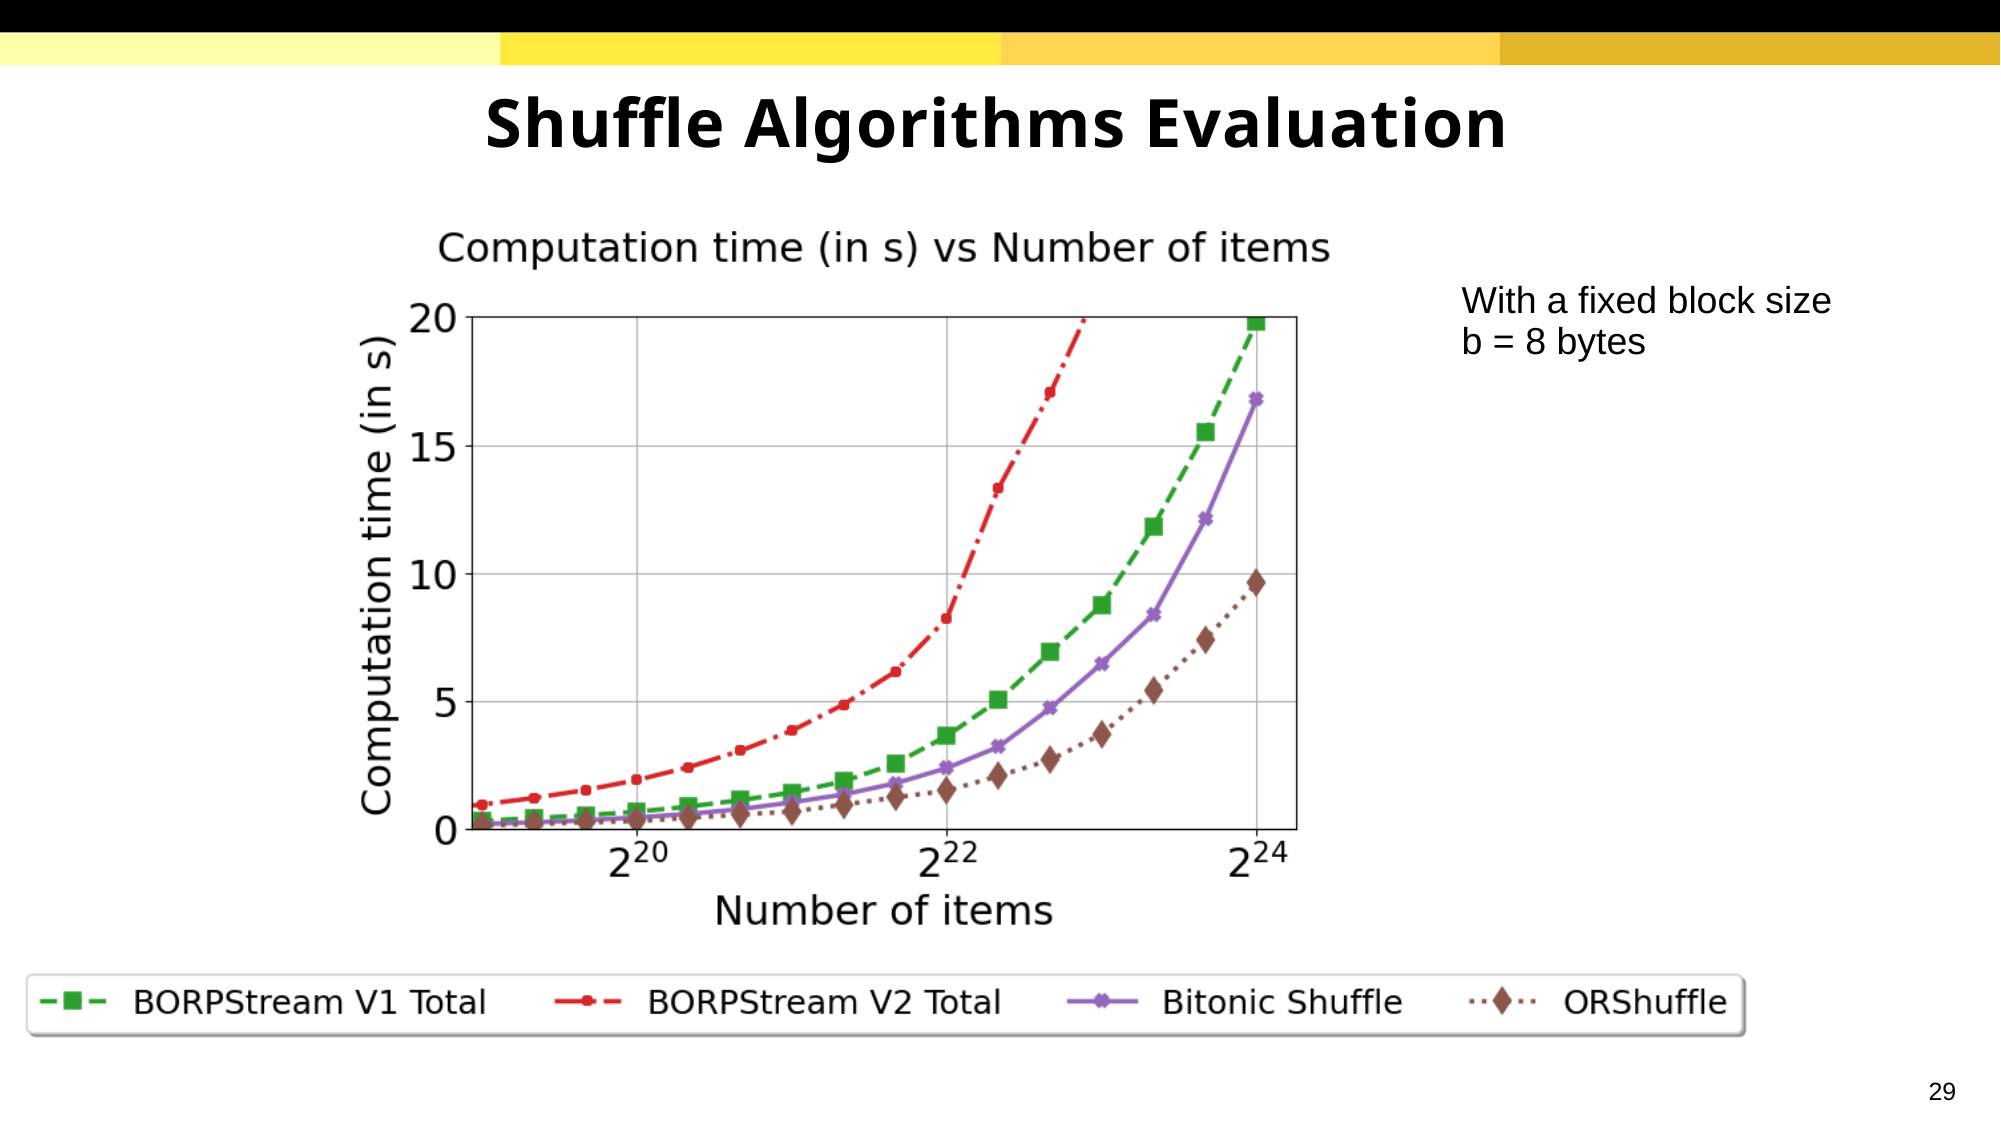

# Shuffle Algorithms Evaluation
With a fixed block size
b = 8 bytes
29